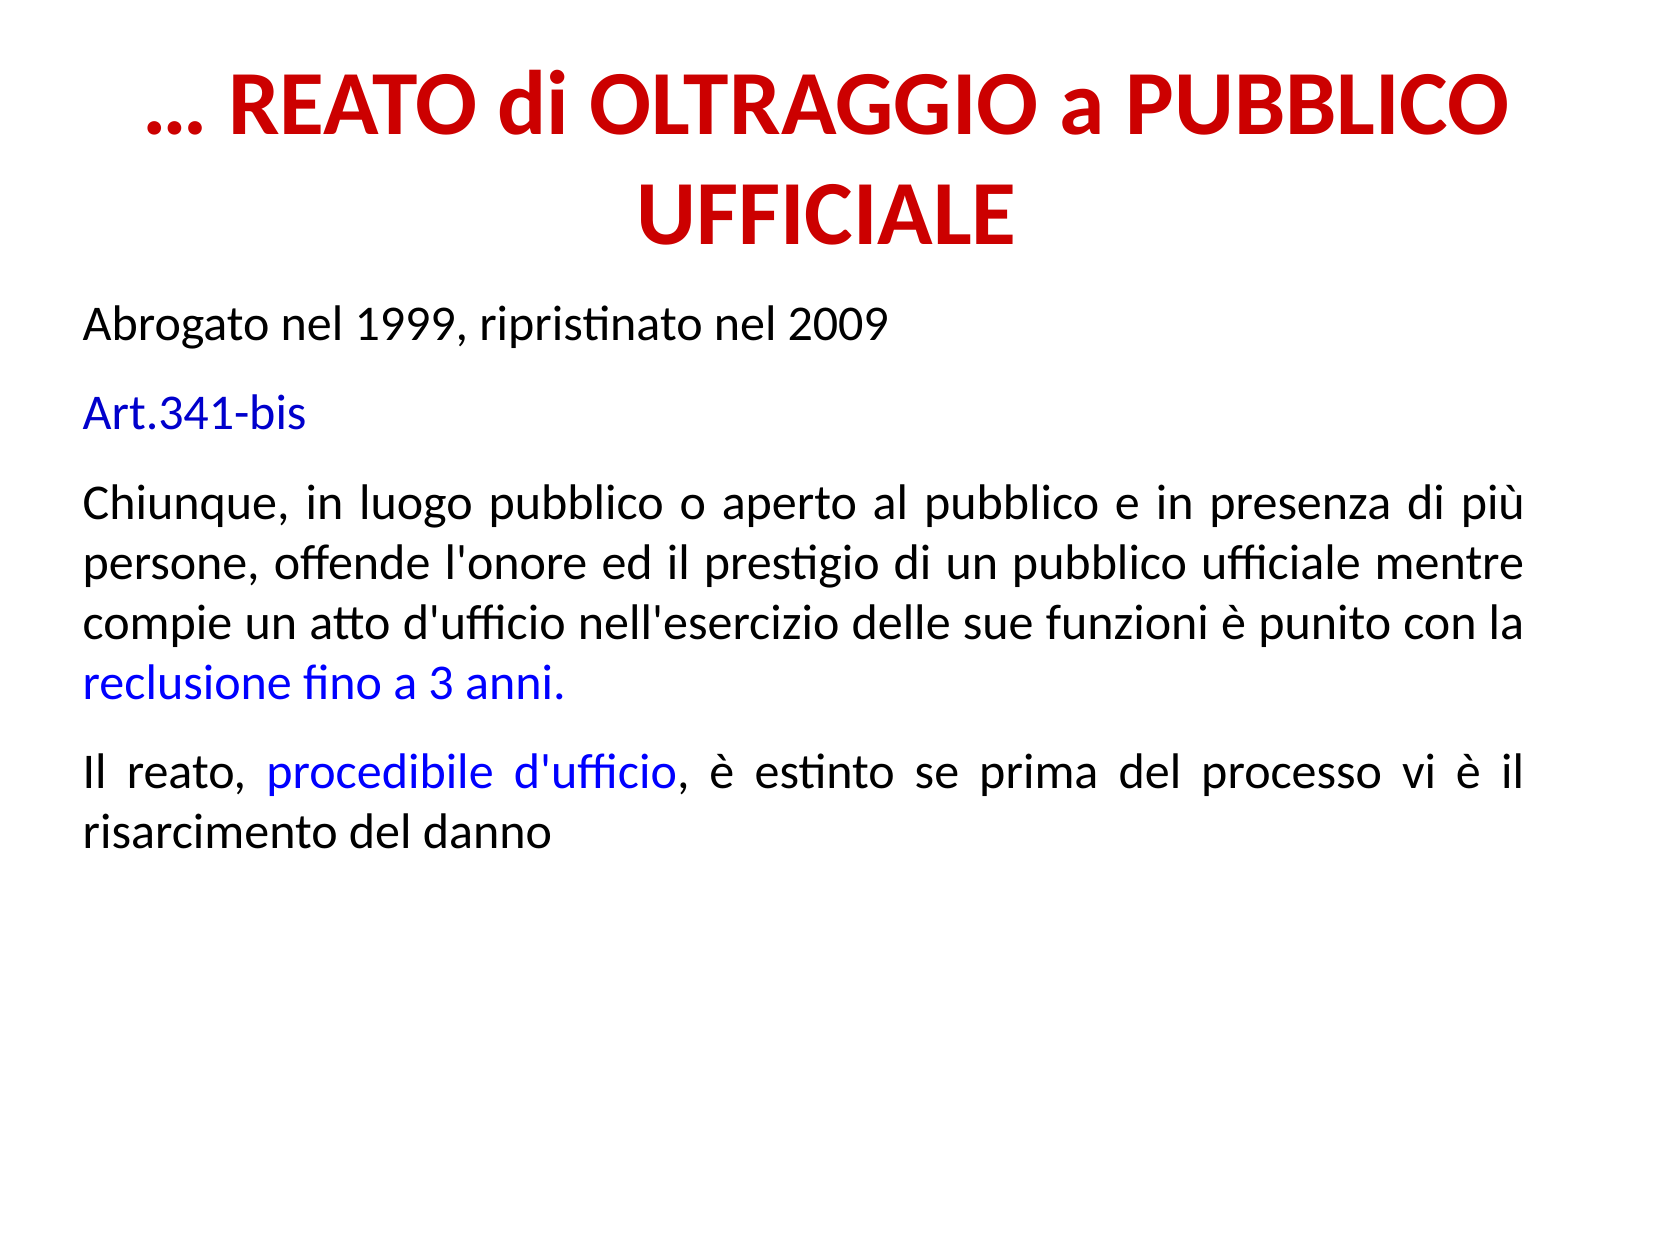

# … REATO di OLTRAGGIO a PUBBLICO UFFICIALE
Abrogato nel 1999, ripristinato nel 2009
Art.341-bis
Chiunque, in luogo pubblico o aperto al pubblico e in presenza di più persone, offende l'onore ed il prestigio di un pubblico ufficiale mentre compie un atto d'ufficio nell'esercizio delle sue funzioni è punito con la reclusione fino a 3 anni.
Il reato, procedibile d'ufficio, è estinto se prima del processo vi è il risarcimento del danno